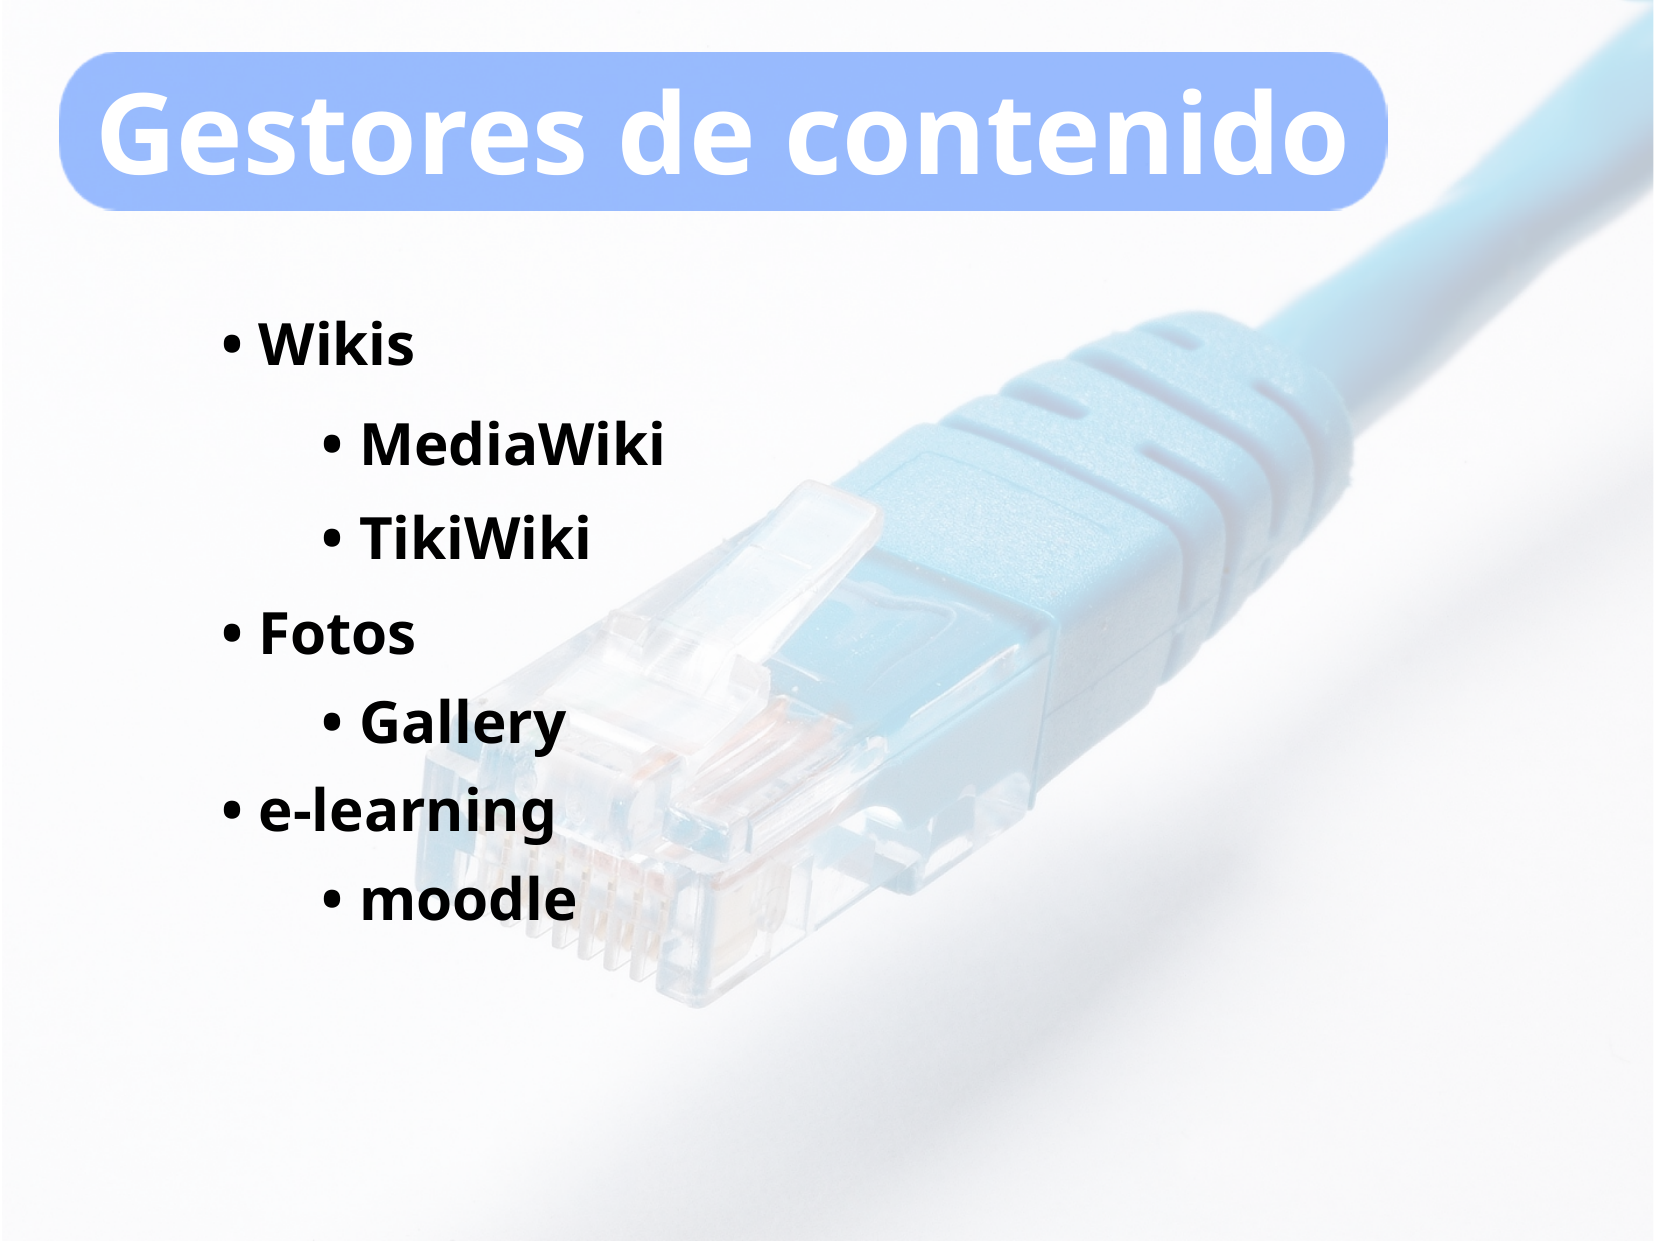

Gestores de contenido
• Wikis
• MediaWiki
• TikiWiki
• Fotos
• Gallery
• e-learning
• moodle